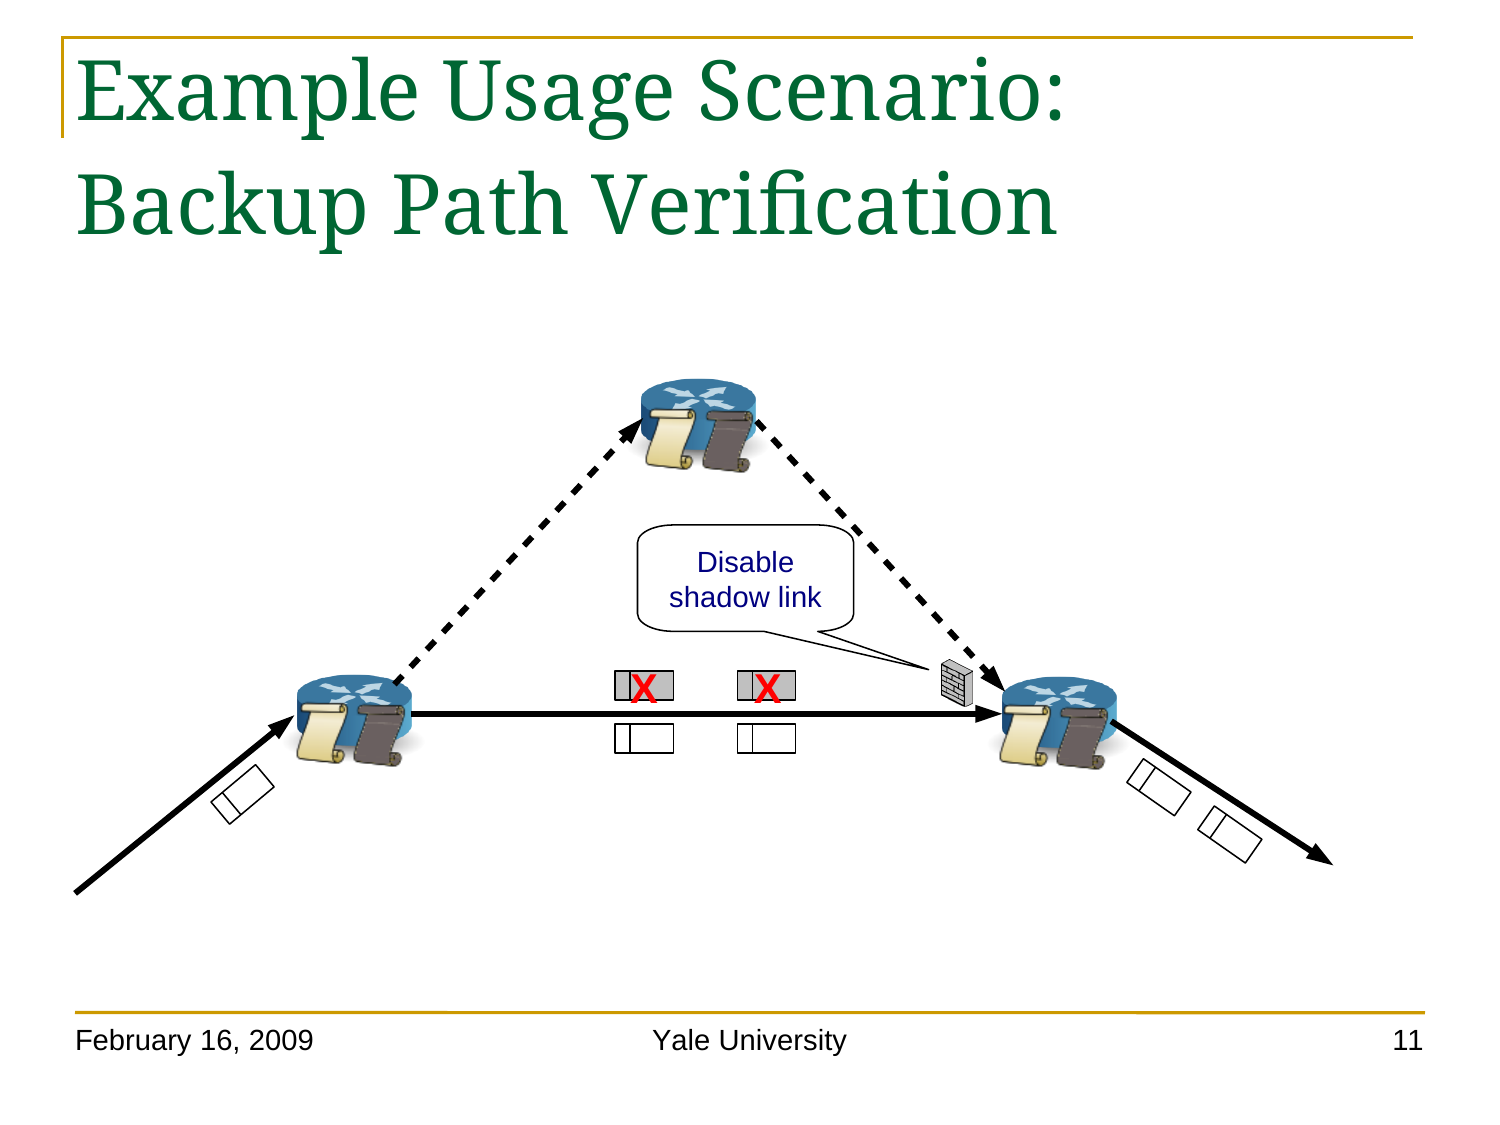

# Example Usage Scenario: Backup Path Verification
Disable
shadow link
X
X
February 16, 2009
Yale University
11